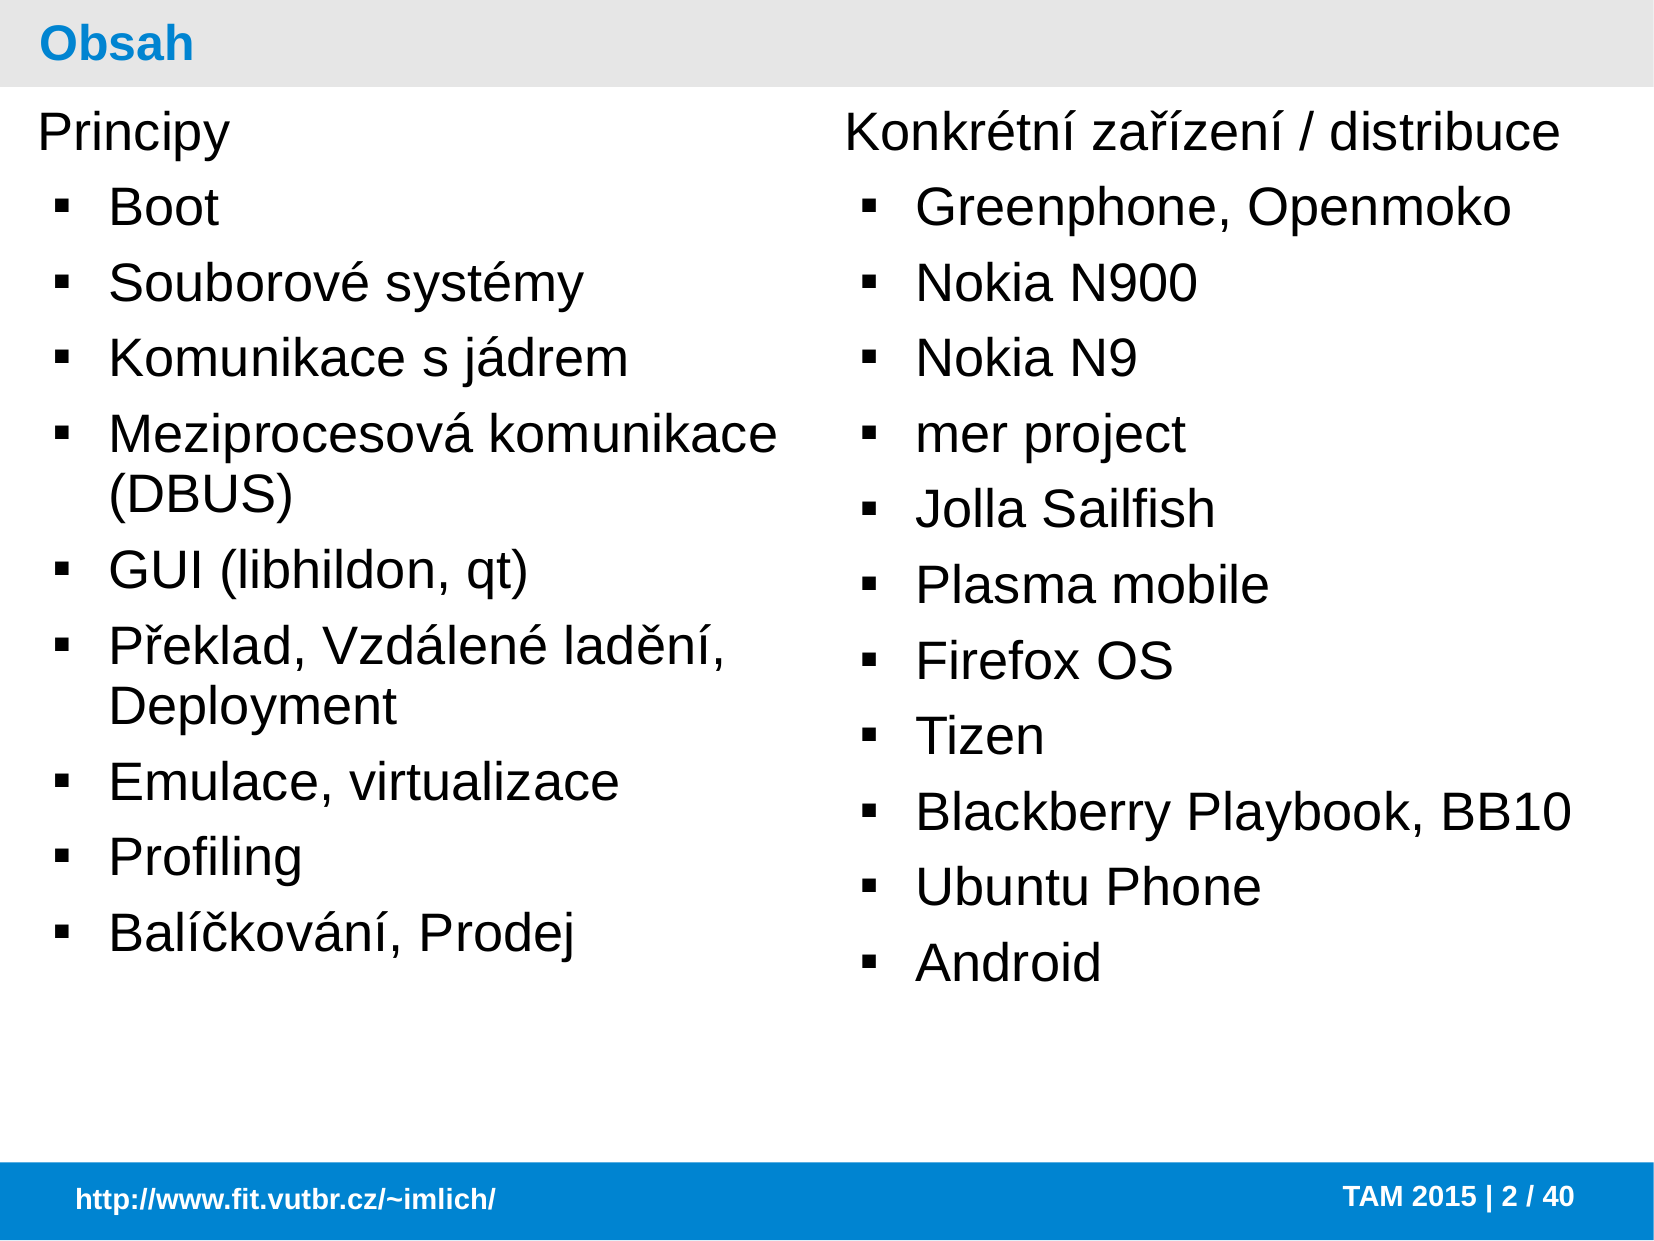

# Obsah
Principy
Boot
Souborové systémy
Komunikace s jádrem
Meziprocesová komunikace (DBUS)
GUI (libhildon, qt)
Překlad, Vzdálené ladění, Deployment
Emulace, virtualizace
Profiling
Balíčkování, Prodej
Konkrétní zařízení / distribuce
Greenphone, Openmoko
Nokia N900
Nokia N9
mer project
Jolla Sailfish
Plasma mobile
Firefox OS
Tizen
Blackberry Playbook, BB10
Ubuntu Phone
Android